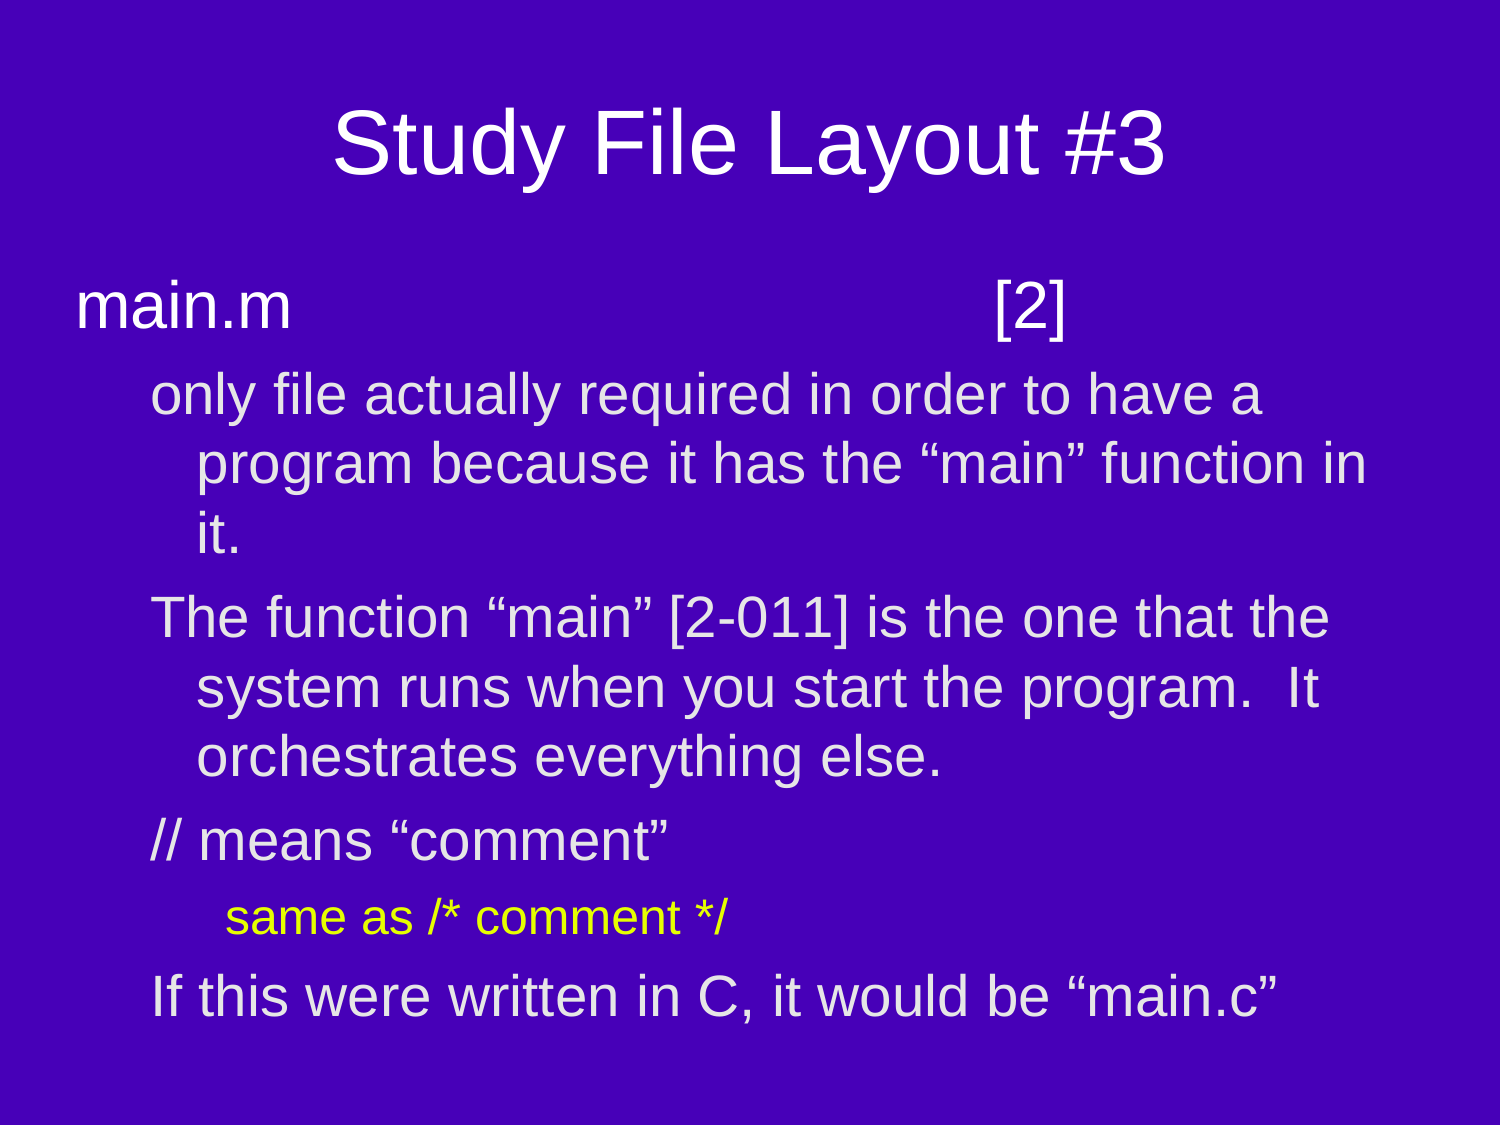

# Study File Layout #3
main.m [2]
only file actually required in order to have a program because it has the “main” function in it.
The function “main” [2-011] is the one that the system runs when you start the program. It orchestrates everything else.
// means “comment”
same as /* comment */
If this were written in C, it would be “main.c”